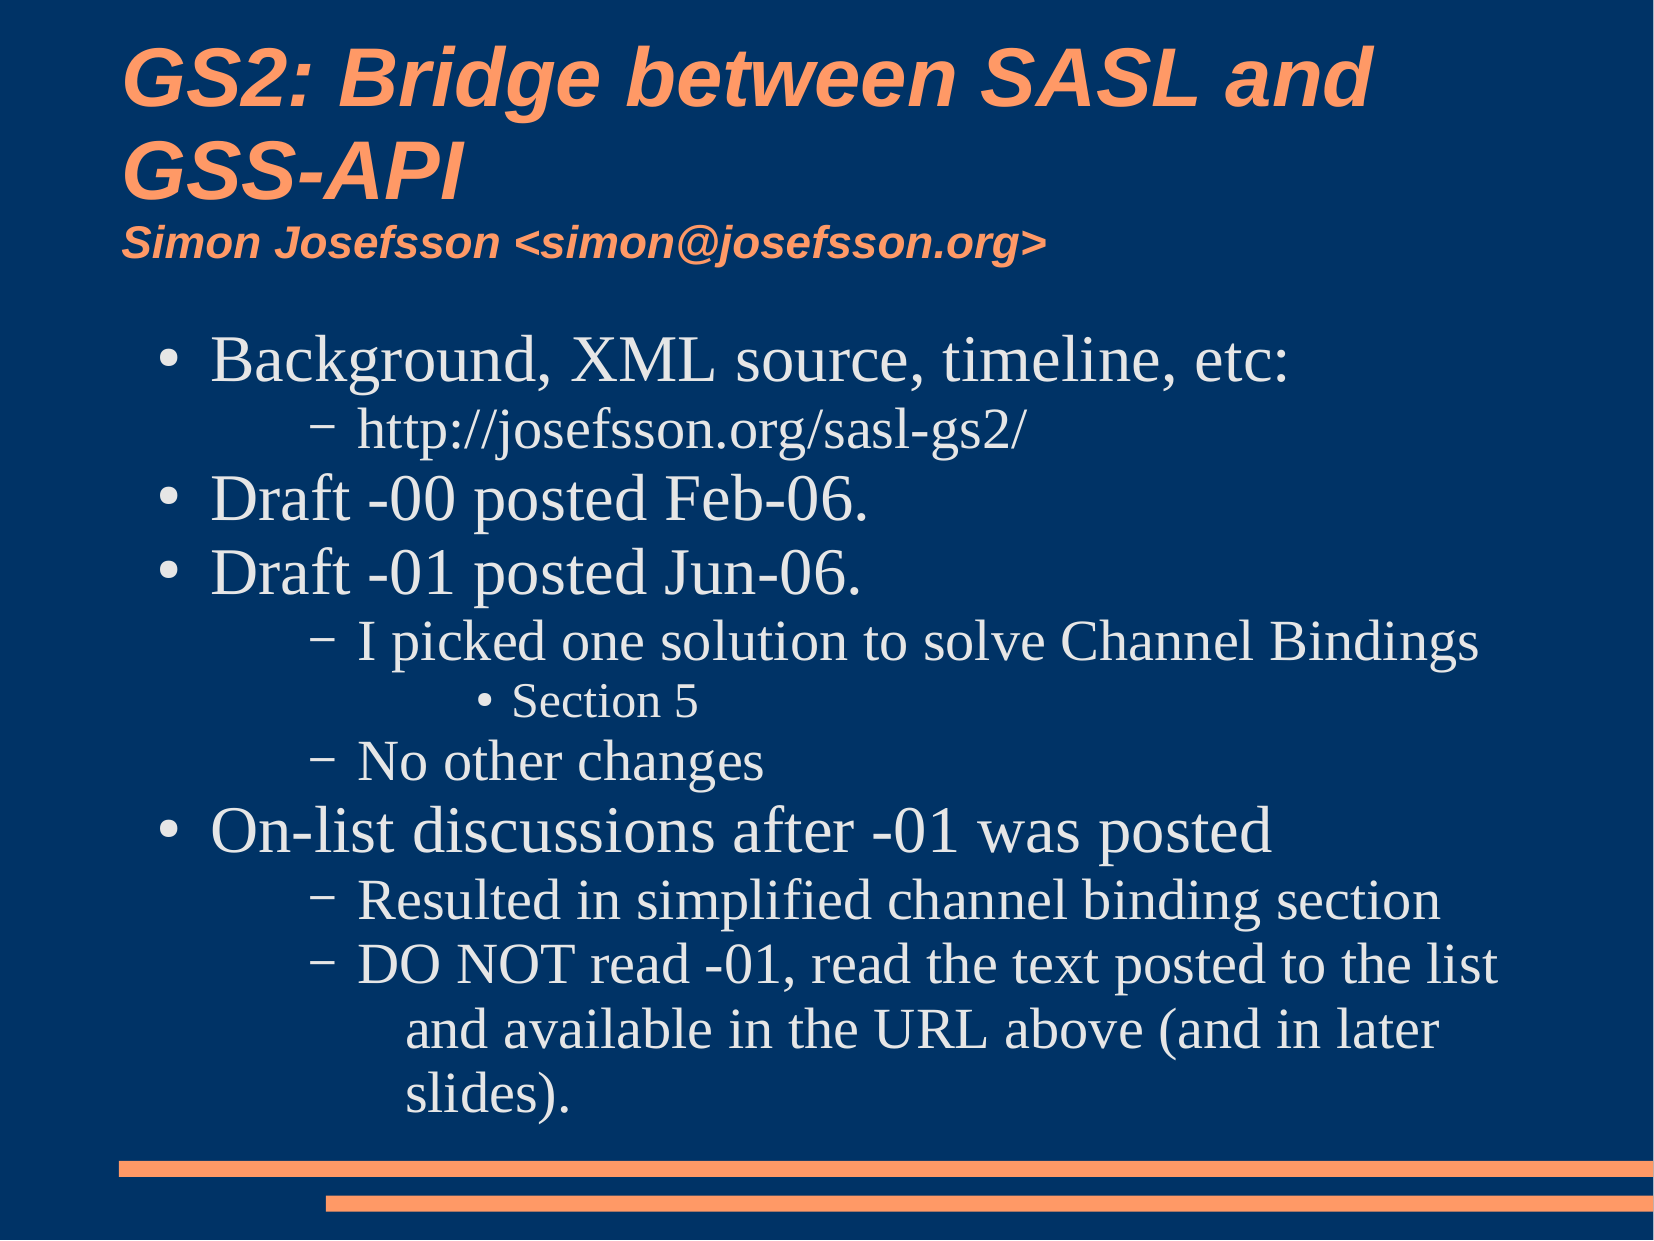

# GS2: Bridge between SASL and GSS-API Simon Josefsson <simon@josefsson.org>
Background, XML source, timeline, etc:
http://josefsson.org/sasl-gs2/
Draft -00 posted Feb-06.
Draft -01 posted Jun-06.
I picked one solution to solve Channel Bindings
Section 5
No other changes
On-list discussions after -01 was posted
Resulted in simplified channel binding section
DO NOT read -01, read the text posted to the list and available in the URL above (and in later slides).